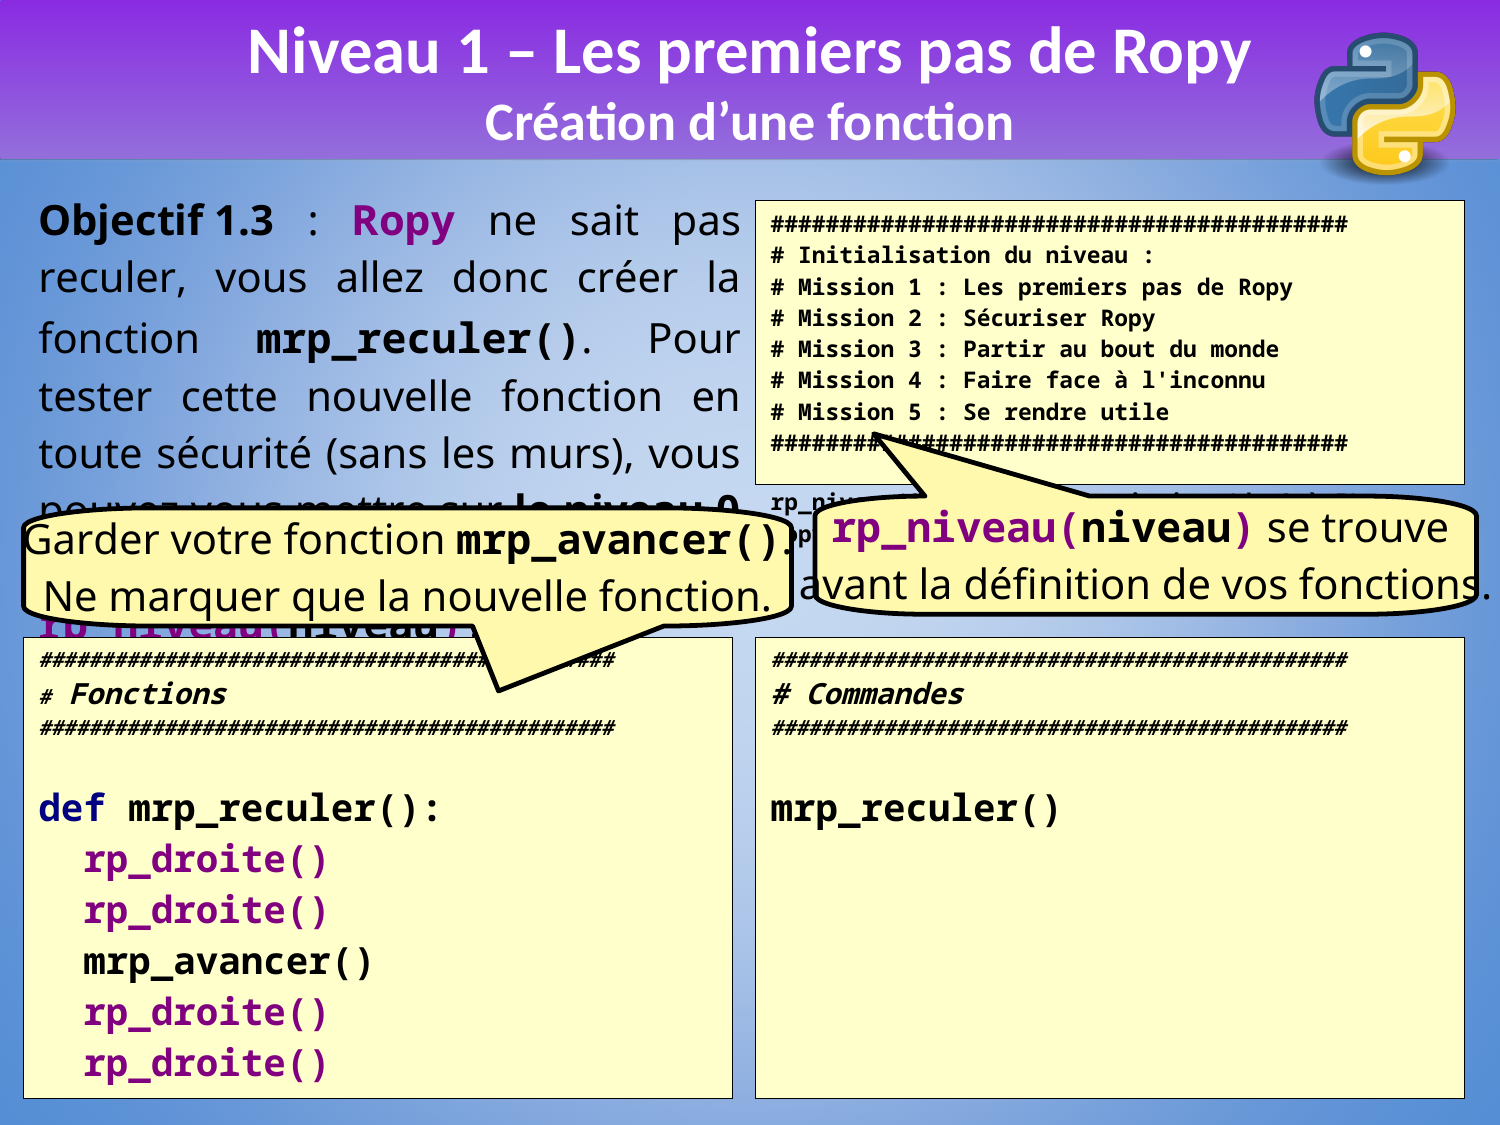

Niveau 1 – Les premiers pas de Ropy
Création d’une fonction
Objectif 1.3 : Ropy ne sait pas reculer, vous allez donc créer la fonction mrp_reculer(). Pour tester cette nouvelle fonction en toute sécurité (sans les murs), vous pouvez vous mettre sur le niveau 0 avec la fonction rp_niveau(niveau).
##########################################
# Initialisation du niveau :
# Mission 1 : Les premiers pas de Ropy
# Mission 2 : Sécuriser Ropy
# Mission 3 : Partir au bout du monde
# Mission 4 : Faire face à l'inconnu
# Mission 5 : Se rendre utile
##########################################
rp_niveau(0) # Saisir la mission (de 0 à 5)
ropy_init.main() # Initialisation de la scène 3D
rp_niveau(niveau) se trouve
avant la définition de vos fonctions.
Garder votre fonction mrp_avancer().
Ne marquer que la nouvelle fonction.
##############################################
# Fonctions
##############################################
def mrp_reculer():
 rp_droite()
 rp_droite()
 mrp_avancer()
 rp_droite()
 rp_droite()
##############################################
# Commandes
##############################################
mrp_reculer()